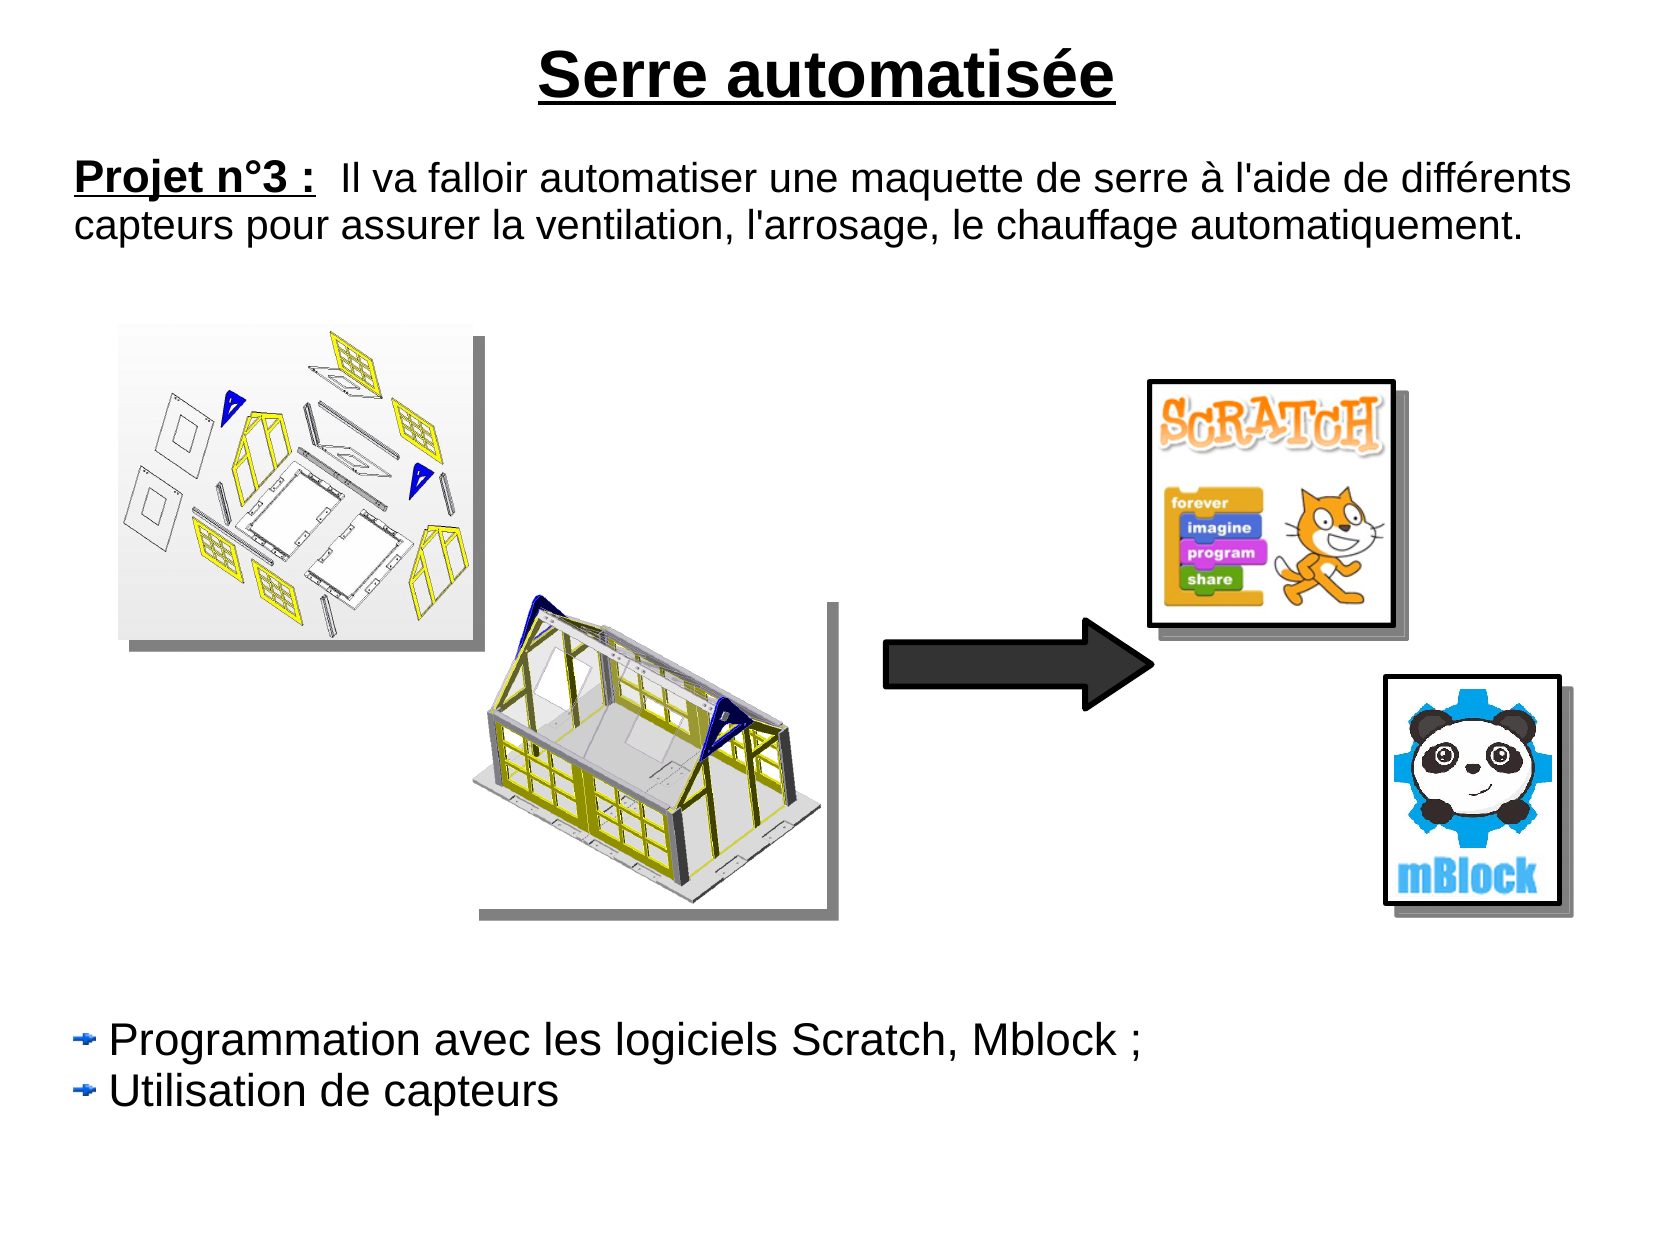

Serre automatisée
Projet n°3 : Il va falloir automatiser une maquette de serre à l'aide de différents capteurs pour assurer la ventilation, l'arrosage, le chauffage automatiquement.
 Programmation avec les logiciels Scratch, Mblock ;
 Utilisation de capteurs